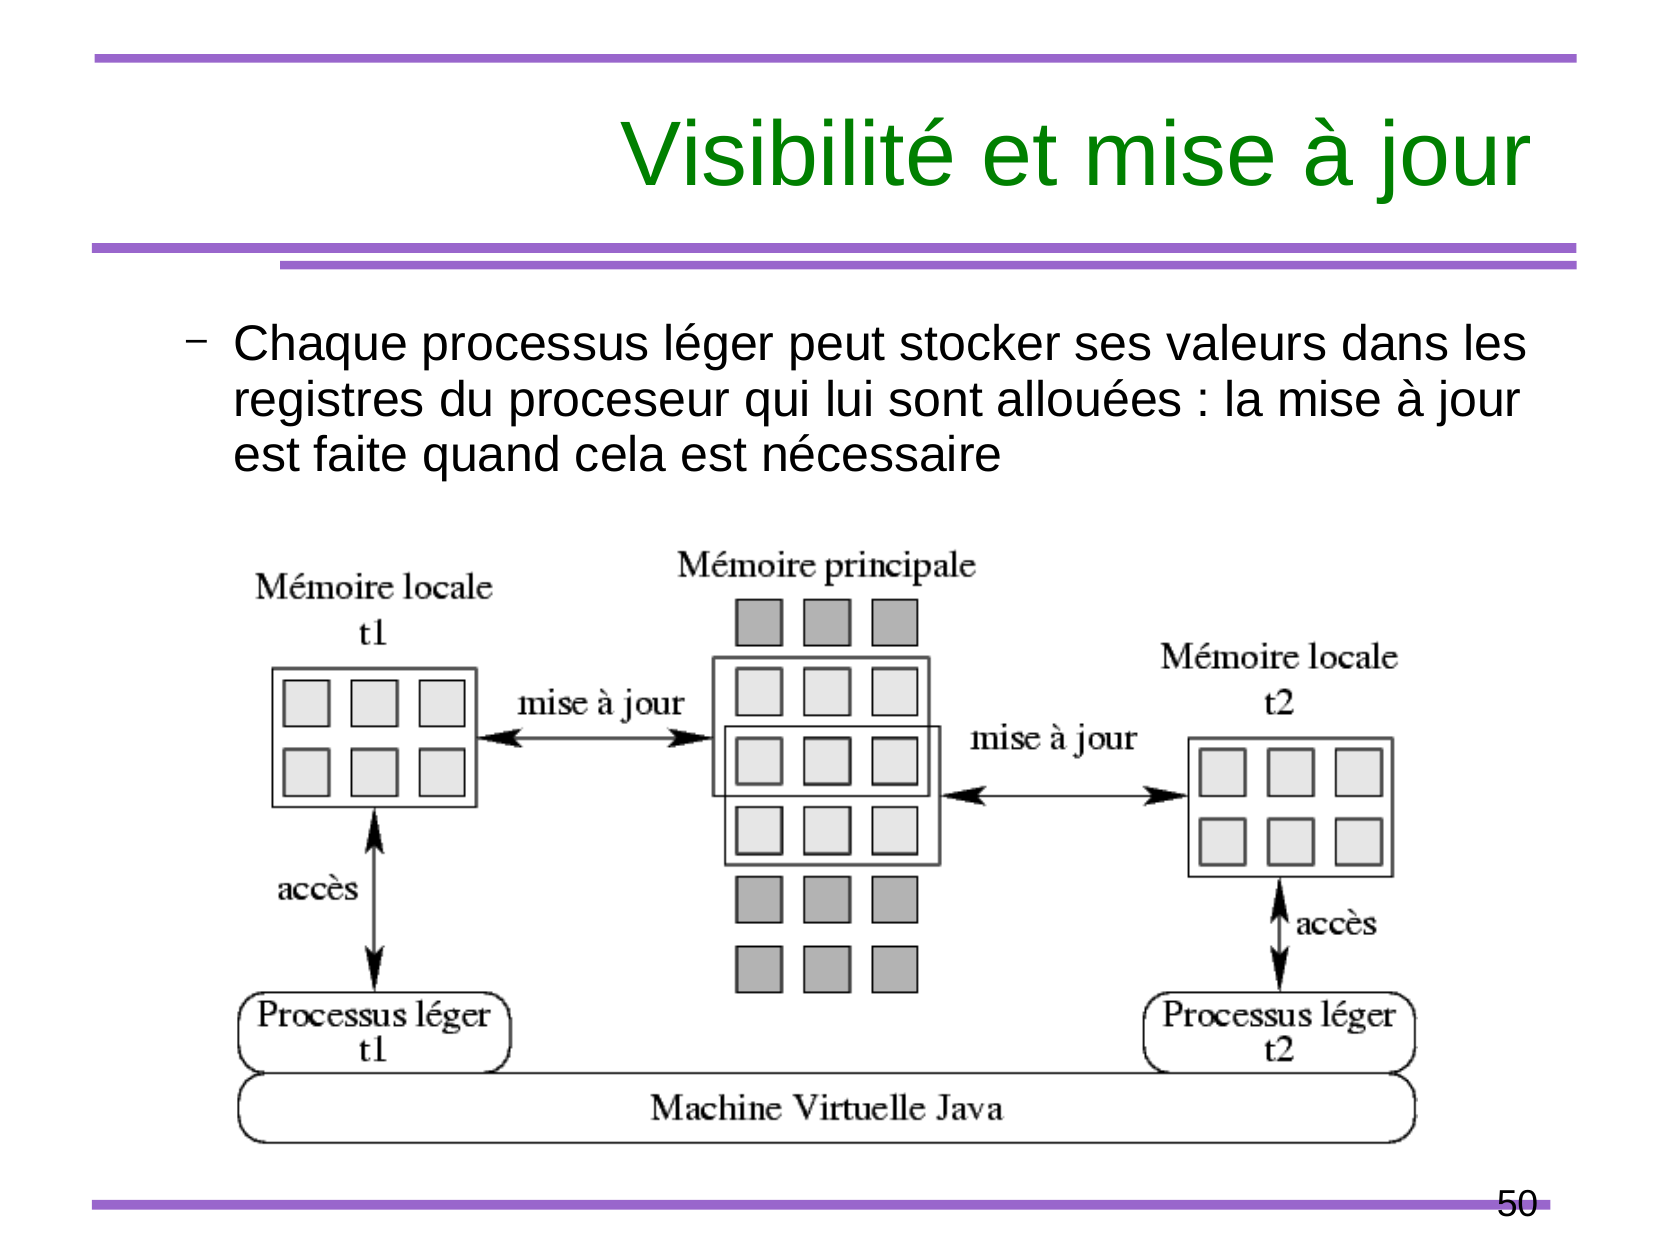

# Visibilité et mise à jour
Chaque processus léger peut stocker ses valeurs dans les registres du proceseur qui lui sont allouées : la mise à jour est faite quand cela est nécessaire